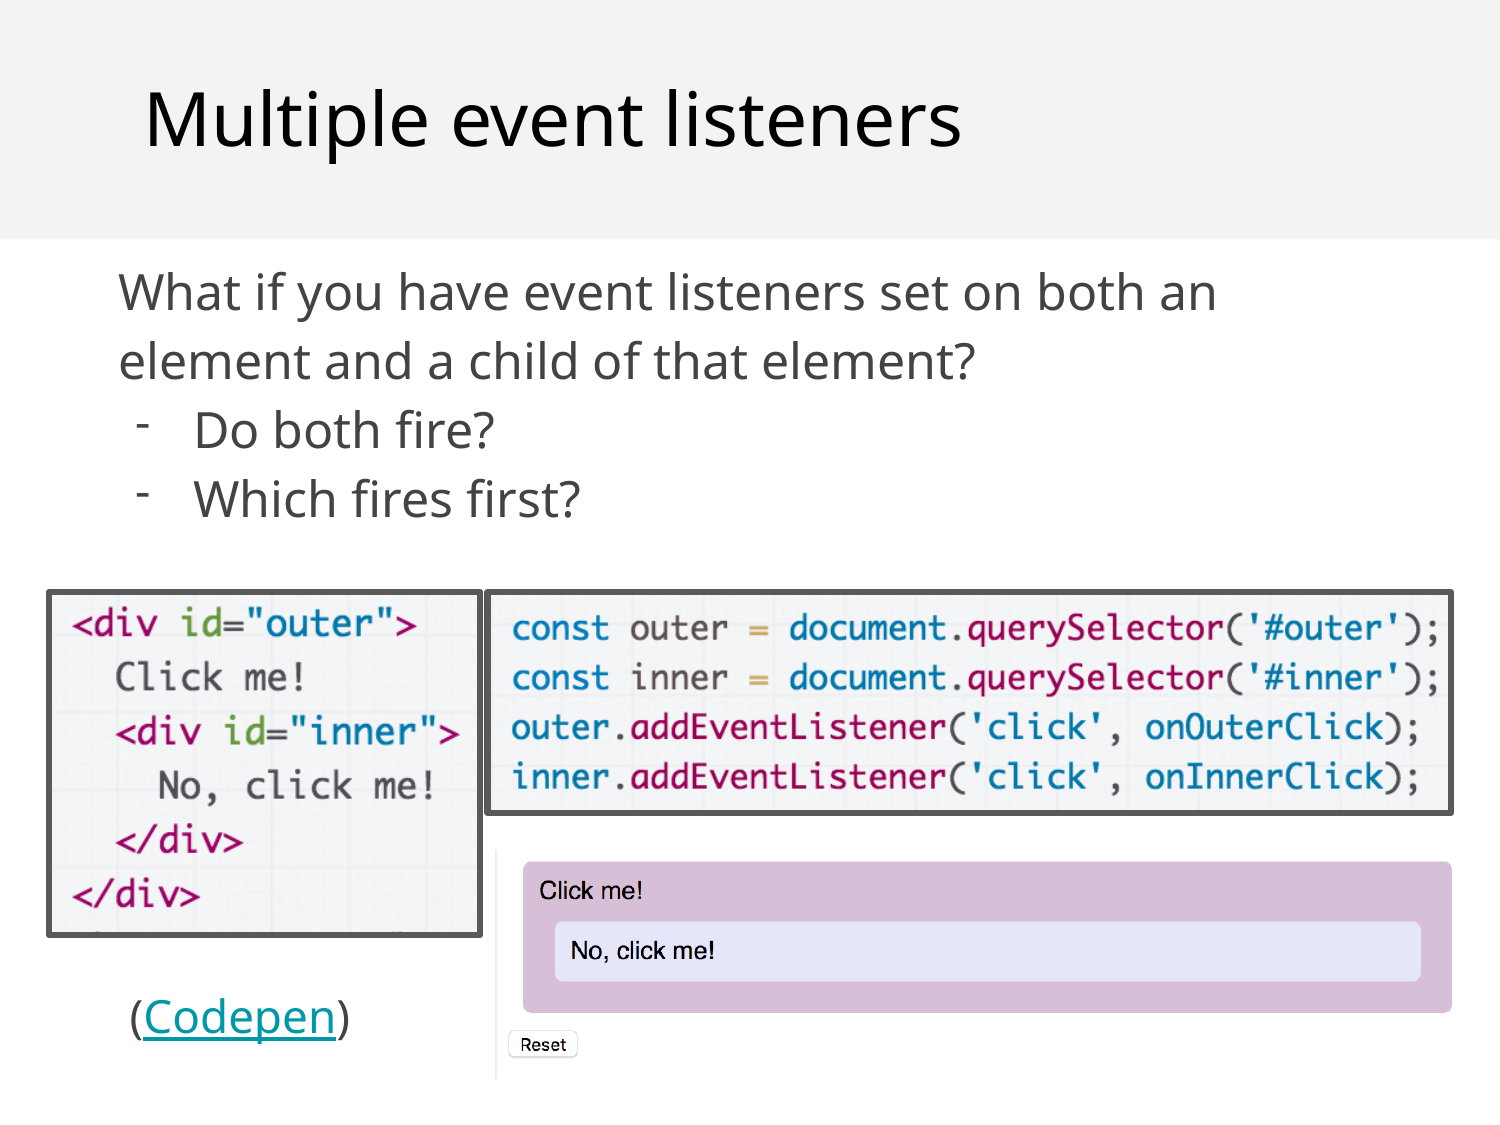

# Multiple event listeners
What if you have event listeners set on both an element and a child of that element?
Do both fire?
Which fires first?
(Codepen)